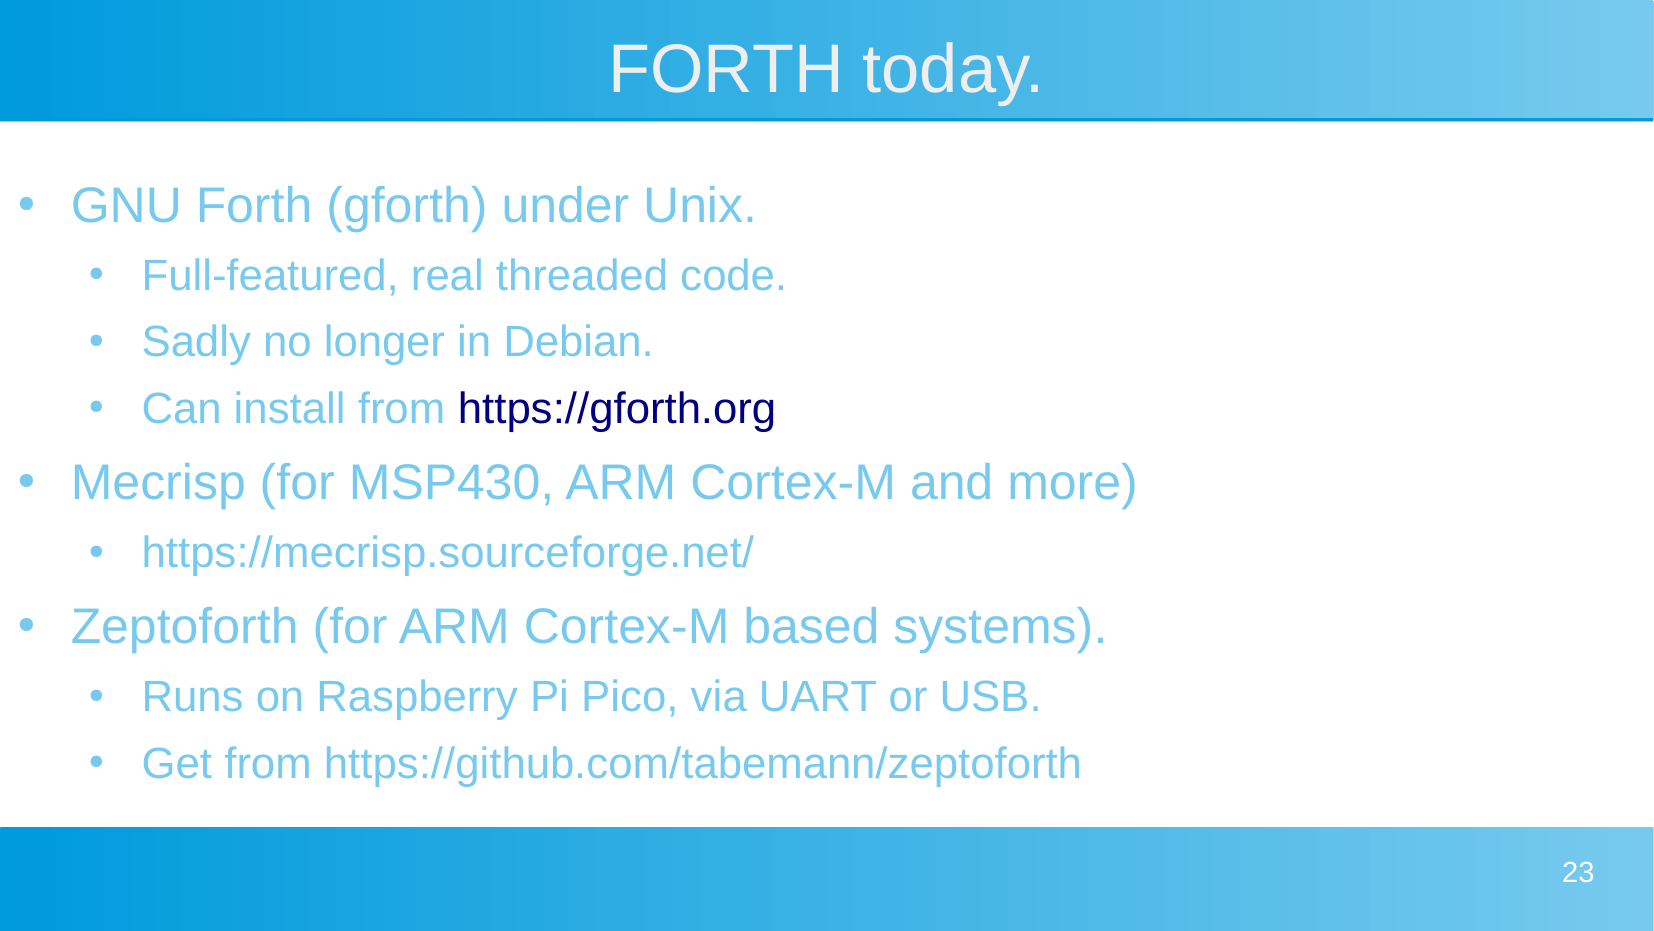

# FORTH today.
GNU Forth (gforth) under Unix.
Full-featured, real threaded code.
Sadly no longer in Debian.
Can install from https://gforth.org
Mecrisp (for MSP430, ARM Cortex-M and more)
https://mecrisp.sourceforge.net/
Zeptoforth (for ARM Cortex-M based systems).
Runs on Raspberry Pi Pico, via UART or USB.
Get from https://github.com/tabemann/zeptoforth
23